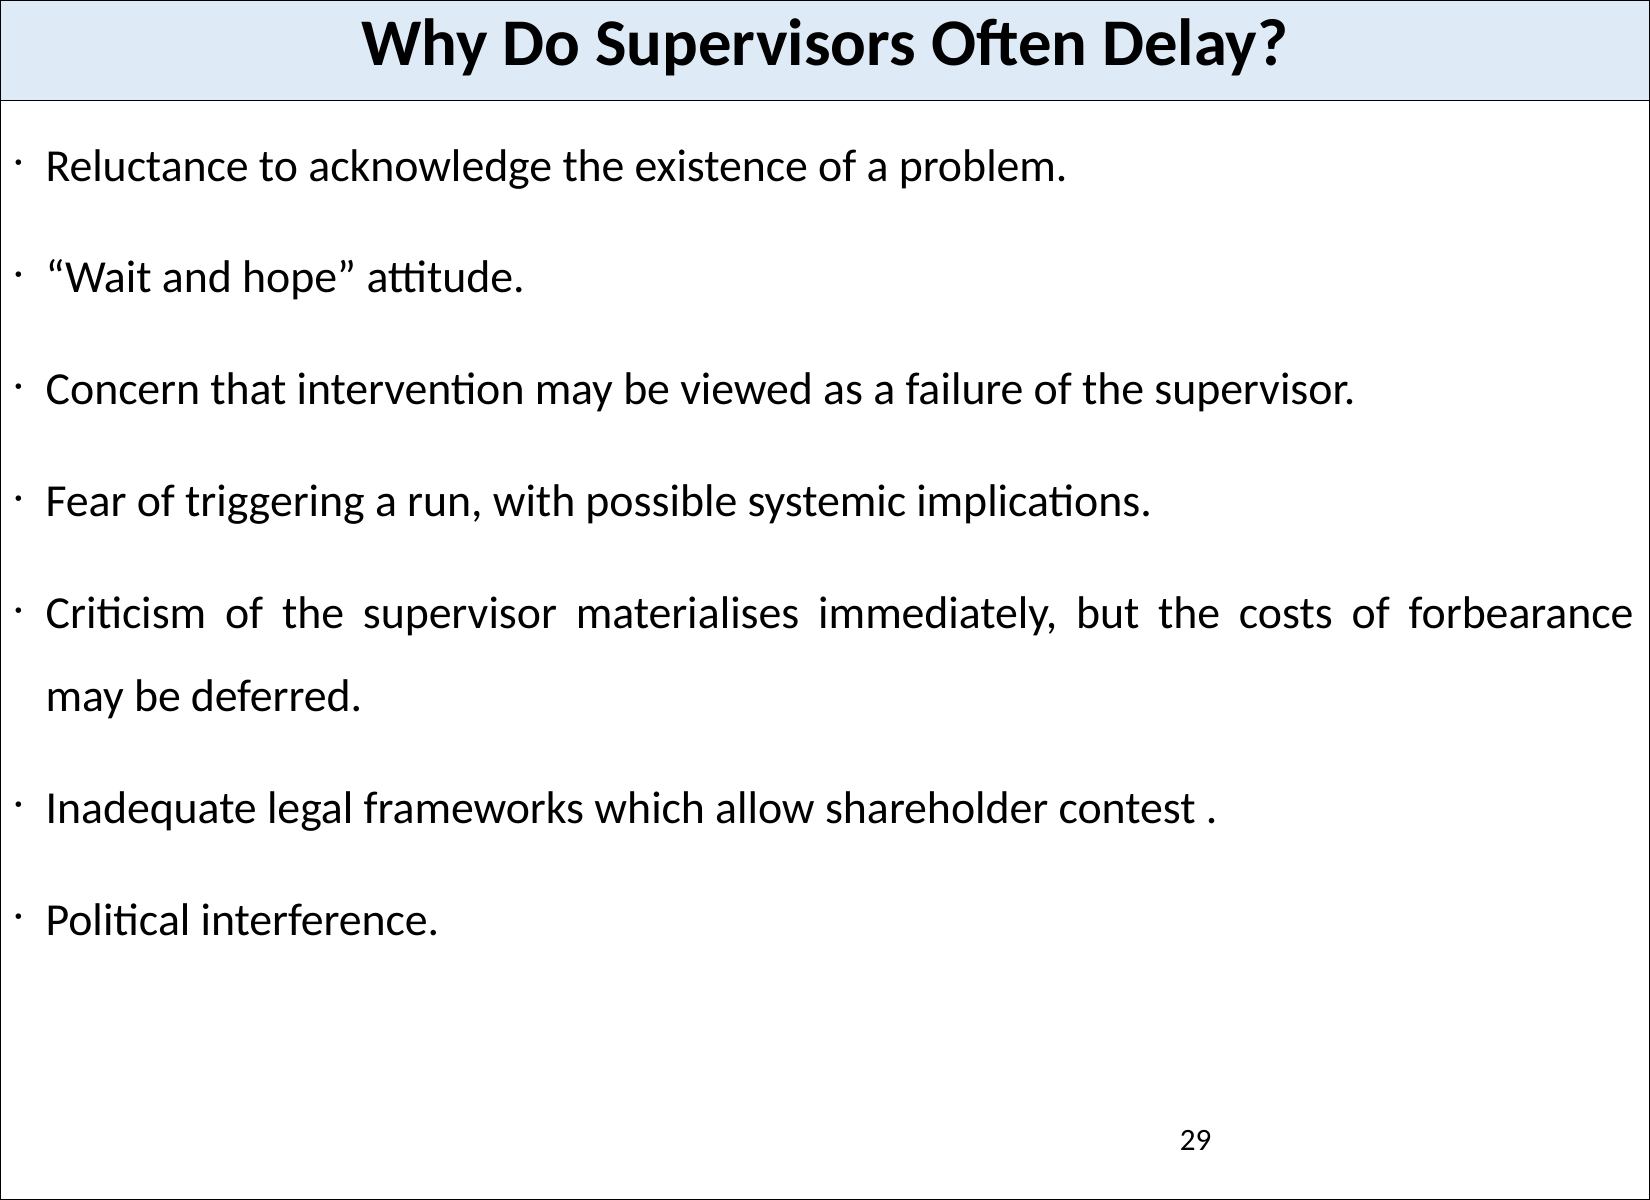

# Why Do Supervisors Often Delay?
Reluctance to acknowledge the existence of a problem.
“Wait and hope” attitude.
Concern that intervention may be viewed as a failure of the supervisor.
Fear of triggering a run, with possible systemic implications.
Criticism of the supervisor materialises immediately, but the costs of forbearance may be deferred.
Inadequate legal frameworks which allow shareholder contest .
Political interference.